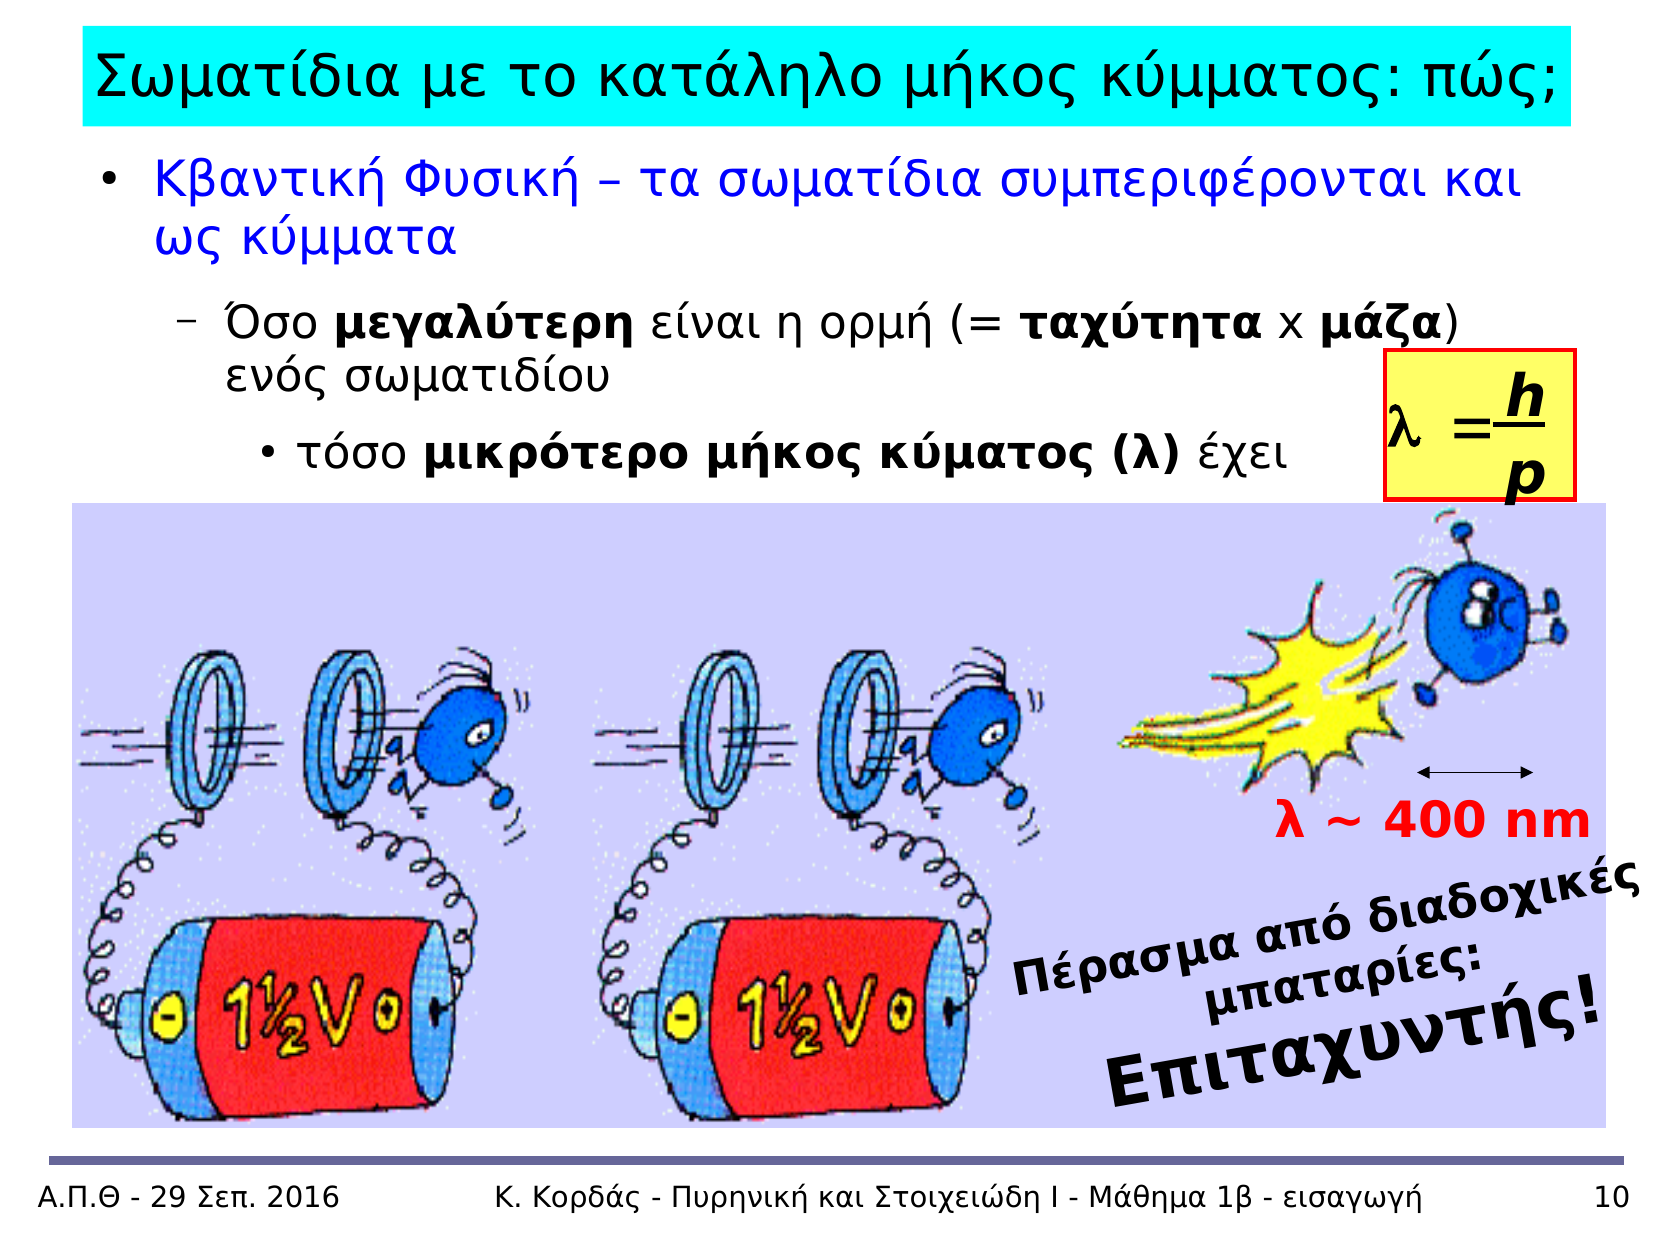

Σωματίδια με το κατάληλο μήκος κύμματος: πώς;
# Κβαντική Φυσική – τα σωματίδια συμπεριφέρονται και ως κύμματα
Όσο μεγαλύτερη είναι η ορμή (= ταχύτητα x μάζα) ενός σωματιδίου
τόσο μικρότερο μήκος κύματος (λ) έχει
h
p

10,000 μπαταρίες
στη σειρά;
Επιταχυντής!
λ ~ 400 nm
Πέρασμα από διαδοχικές
μπαταρίες:
Επιταχυντής!
Α.Π.Θ - 29 Σεπ. 2016
Κ. Κορδάς - Πυρηνική και Στοιχειώδη Ι - Μάθημα 1β - εισαγωγή
10